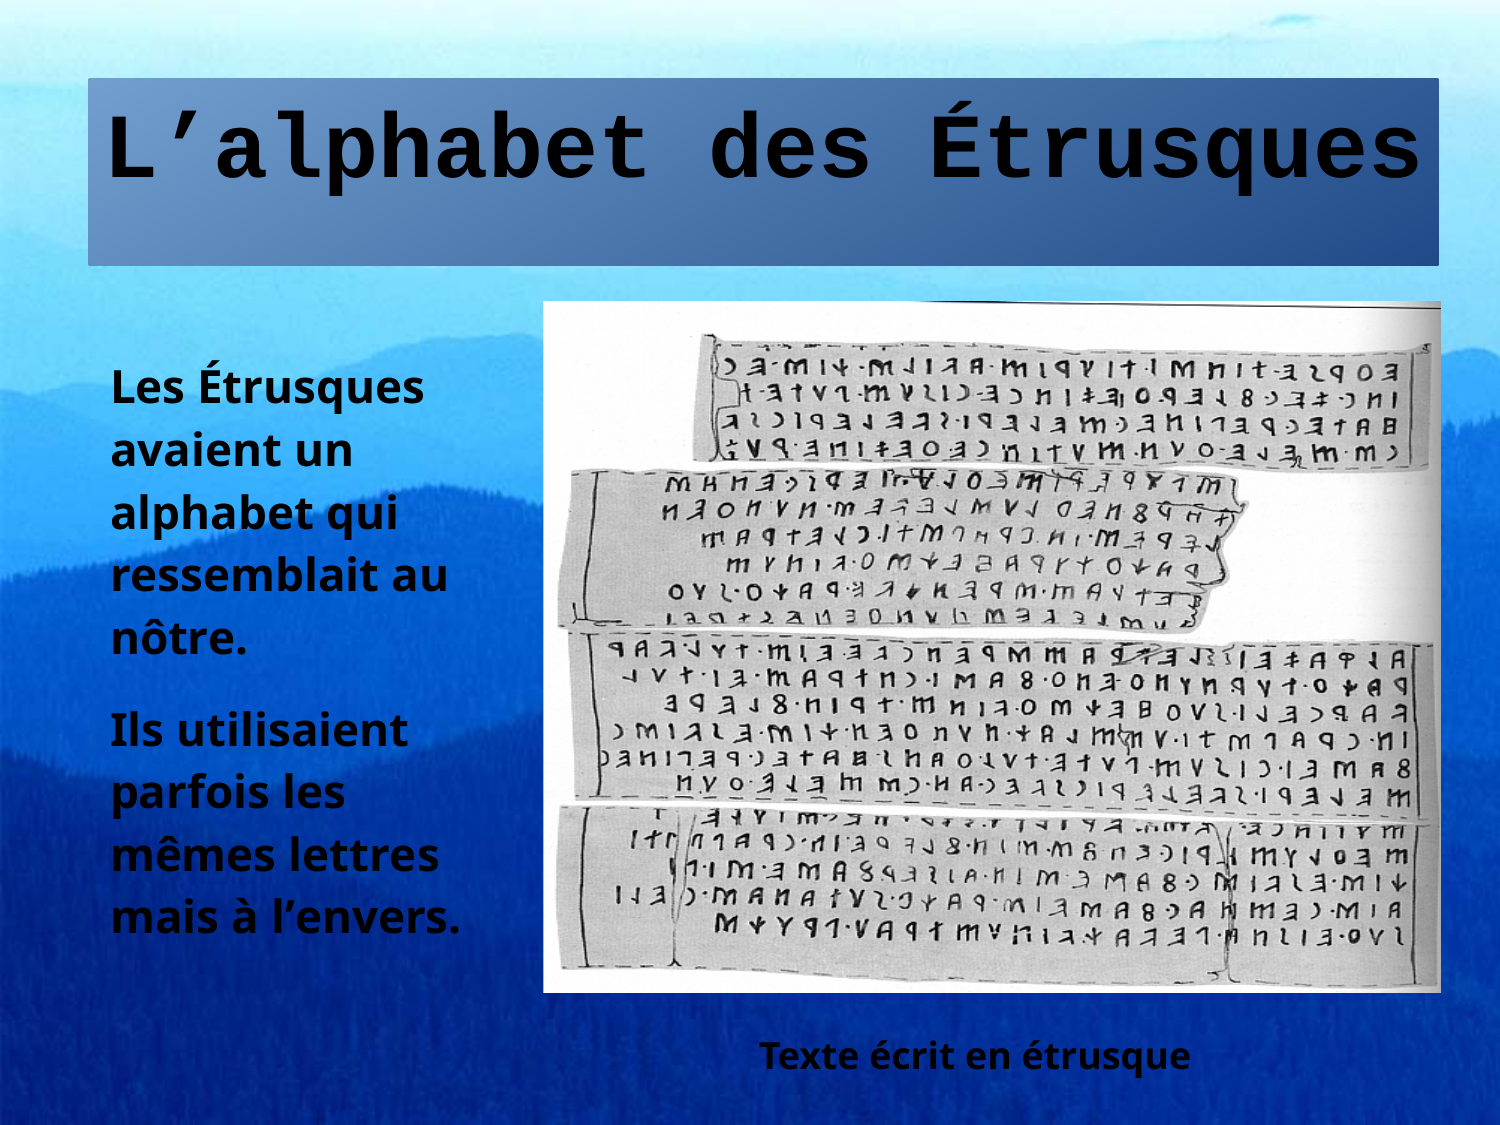

# L’alphabet des Étrusques
Les Étrusques avaient un alphabet qui ressemblait au nôtre.
Ils utilisaient parfois les mêmes lettres mais à l’envers.
Texte écrit en étrusque